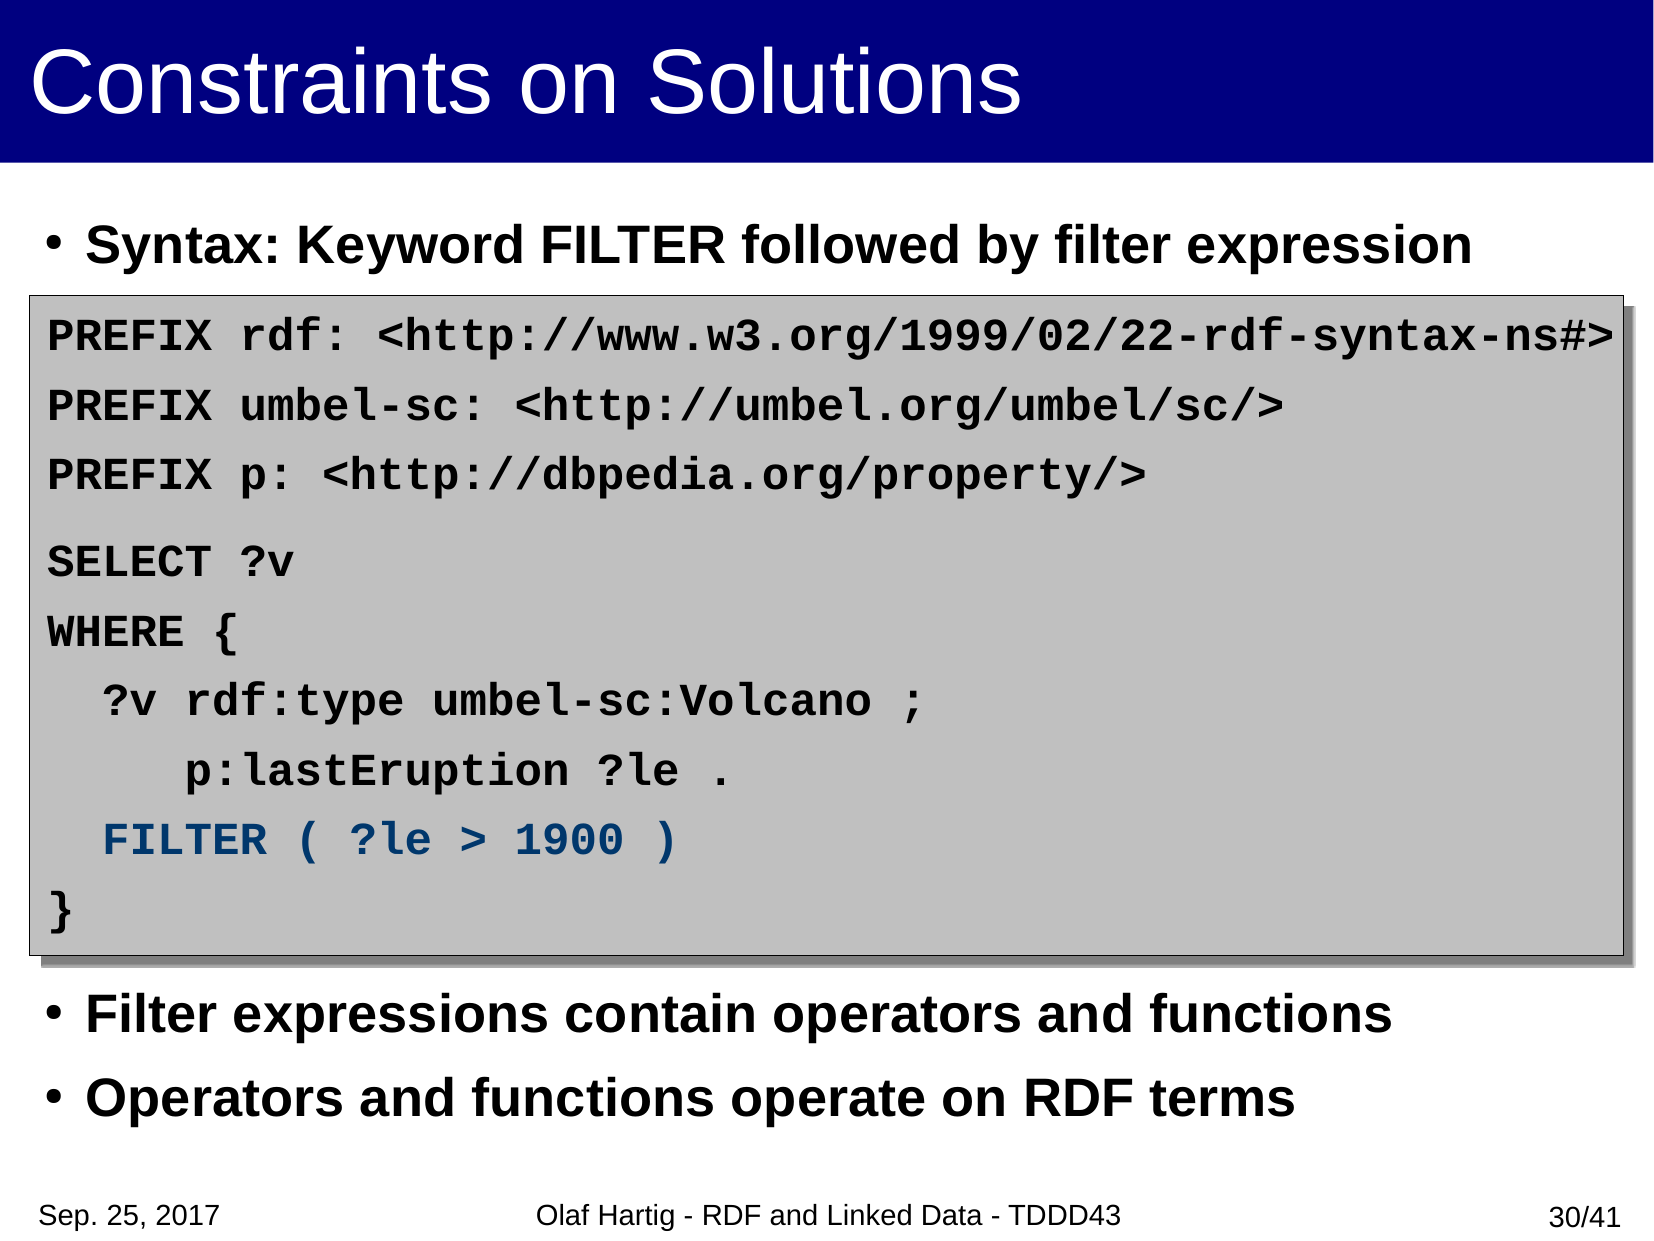

# Constraints on Solutions
Syntax: Keyword FILTER followed by filter expression
Filter expressions contain operators and functions
Operators and functions operate on RDF terms
PREFIX rdf: <http://www.w3.org/1999/02/22-rdf-syntax-ns#>
PREFIX umbel-sc: <http://umbel.org/umbel/sc/>
PREFIX p: <http://dbpedia.org/property/>
SELECT ?v
WHERE {
 ?v rdf:type umbel-sc:Volcano ;
 p:lastEruption ?le .
 FILTER ( ?le > 1900 )
}
Sep. 25, 2017
Olaf Hartig - RDF and Linked Data - TDDD43
30